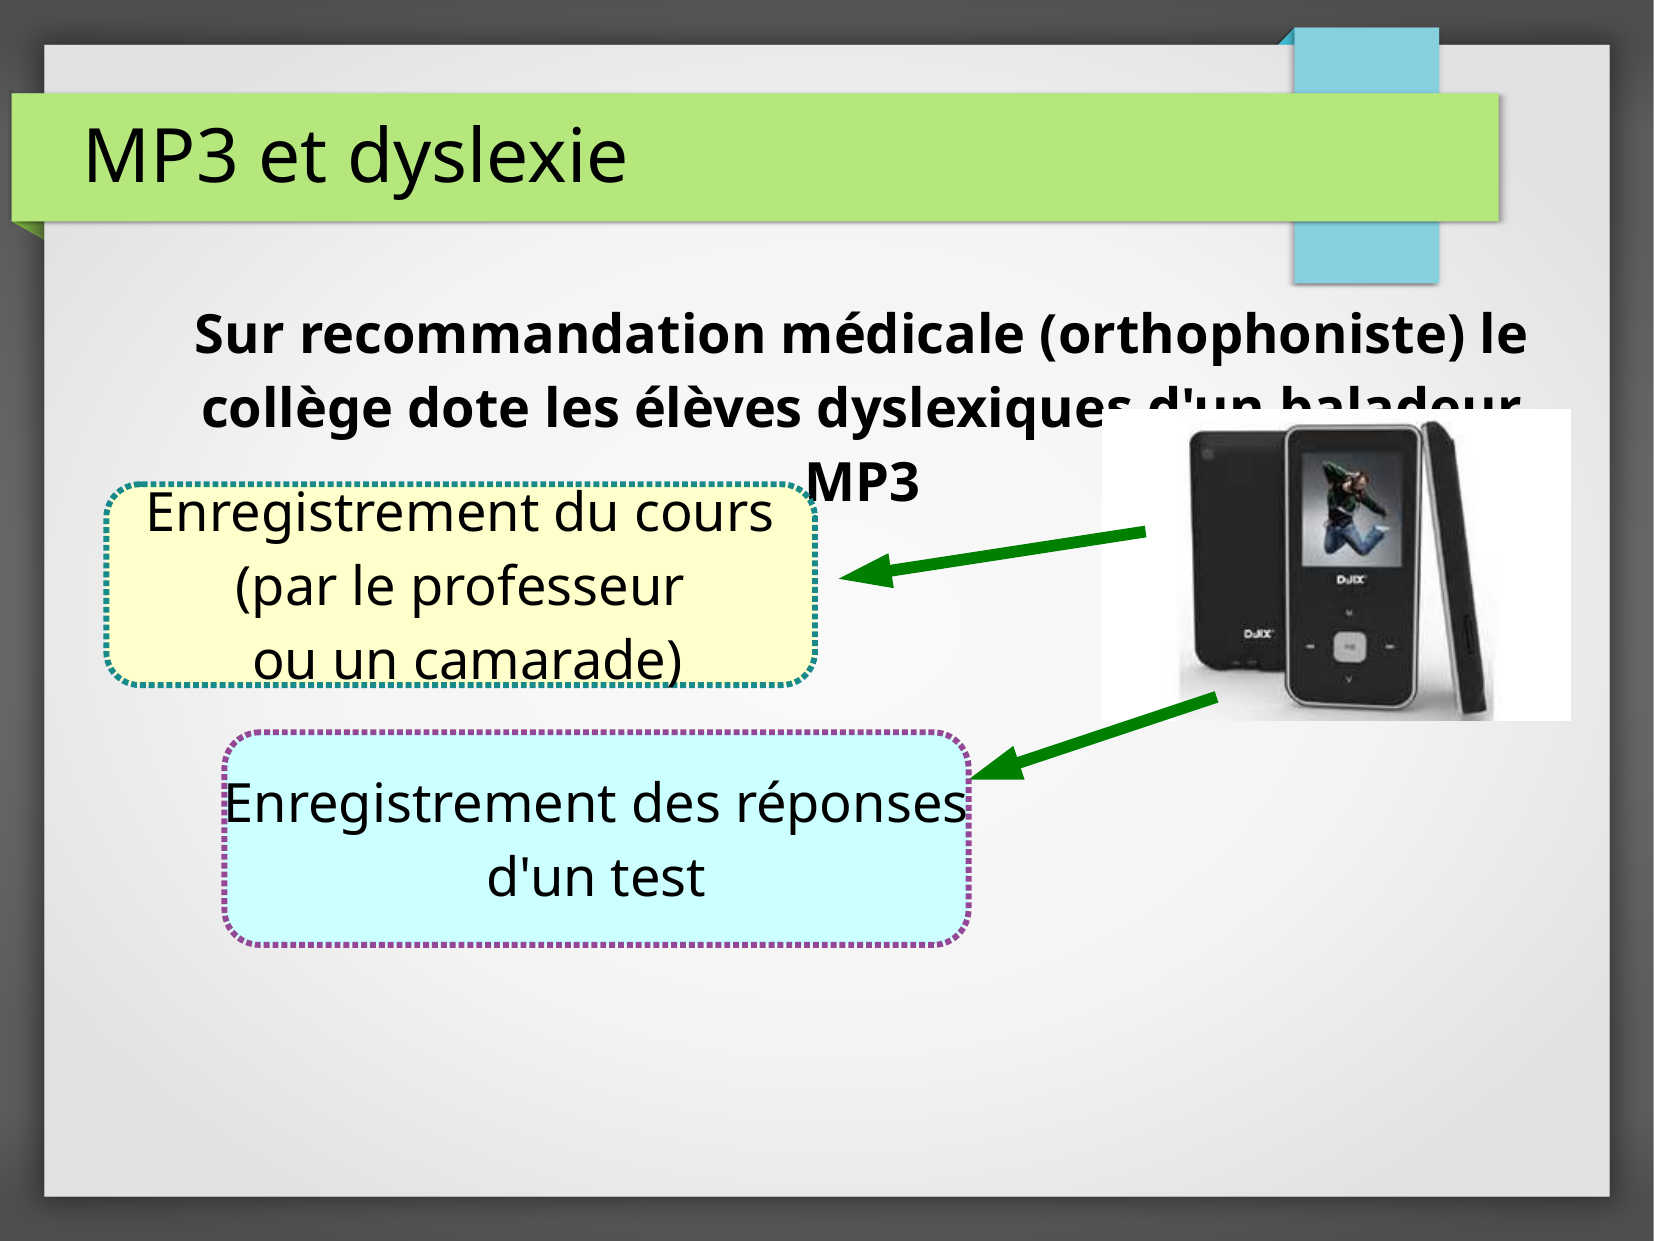

# MP3 et dyslexie
Sur recommandation médicale (orthophoniste) le collège dote les élèves dyslexiques d'un baladeur MP3
Enregistrement du cours
(par le professeur
 ou un camarade)
Enregistrement des réponses
d'un test